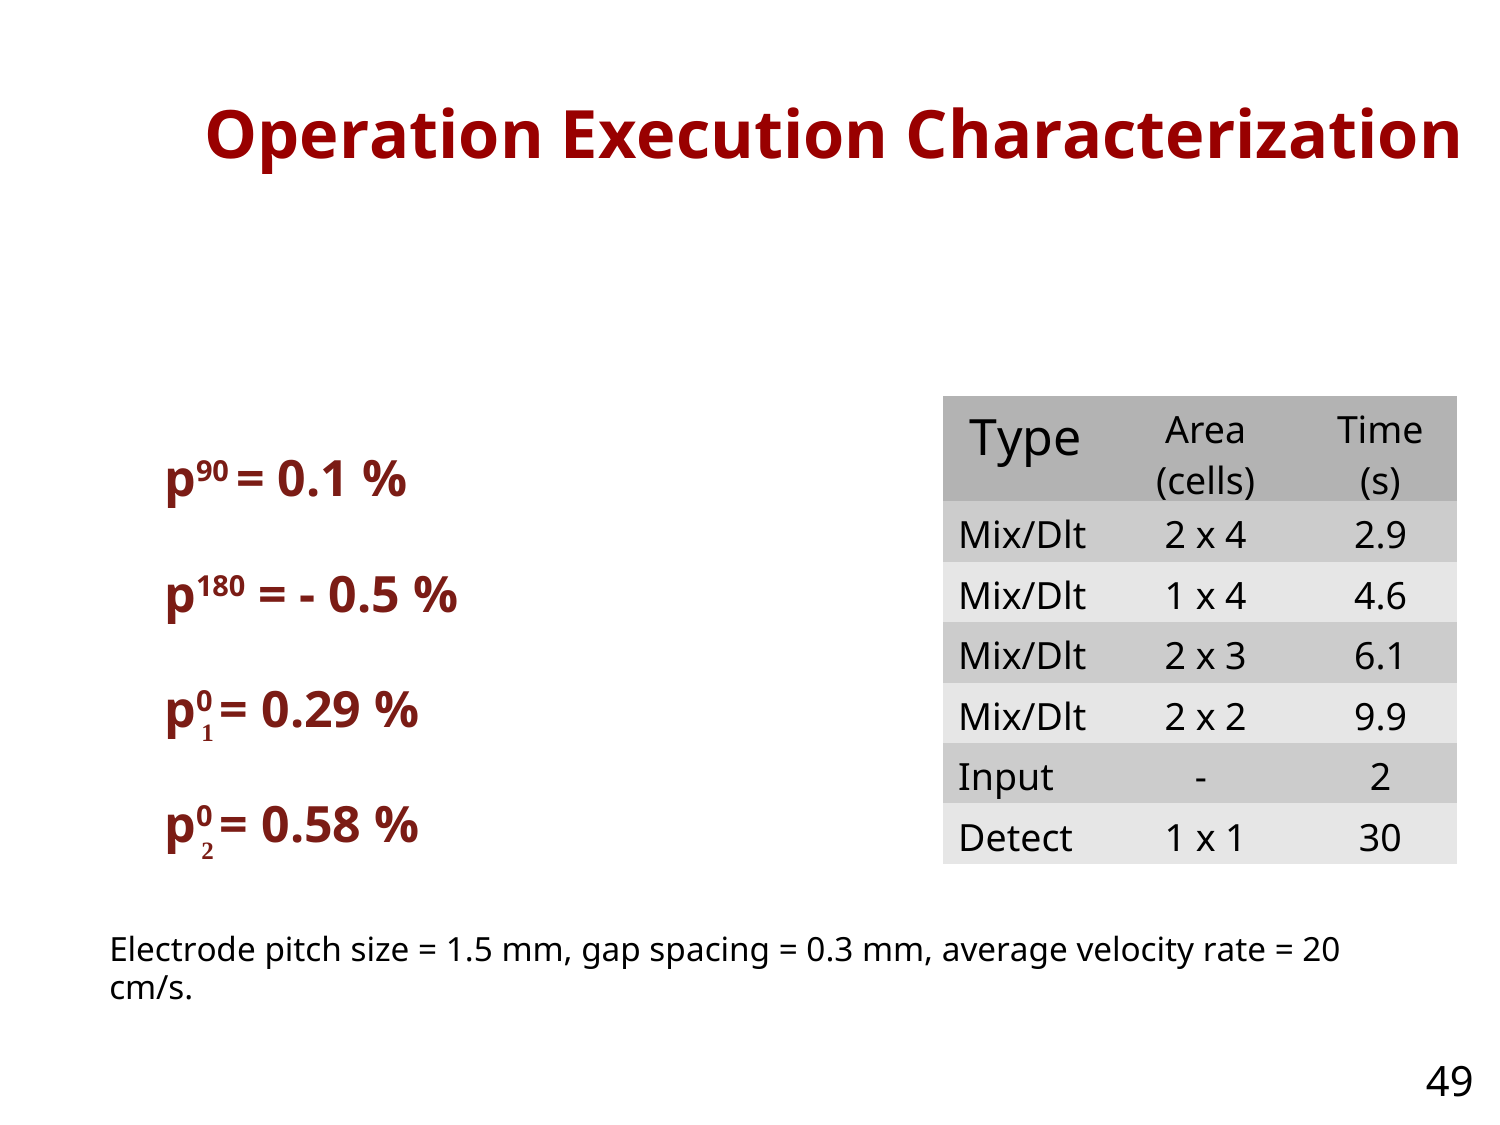

# Operation Execution Characterization
| Type | Area (cells) | Time (s) |
| --- | --- | --- |
| Mix/Dlt | 2 x 4 | 2.9 |
| Mix/Dlt | 1 x 4 | 4.6 |
| Mix/Dlt | 2 x 3 | 6.1 |
| Mix/Dlt | 2 x 2 | 9.9 |
| Input | - | 2 |
| Detect | 1 x 1 | 30 |
p90 = 0.1 %
p180 = - 0.5 %
p0 = 0.29 %
p0 = 0.58 %
1
2
Electrode pitch size = 1.5 mm, gap spacing = 0.3 mm, average velocity rate = 20 cm/s.